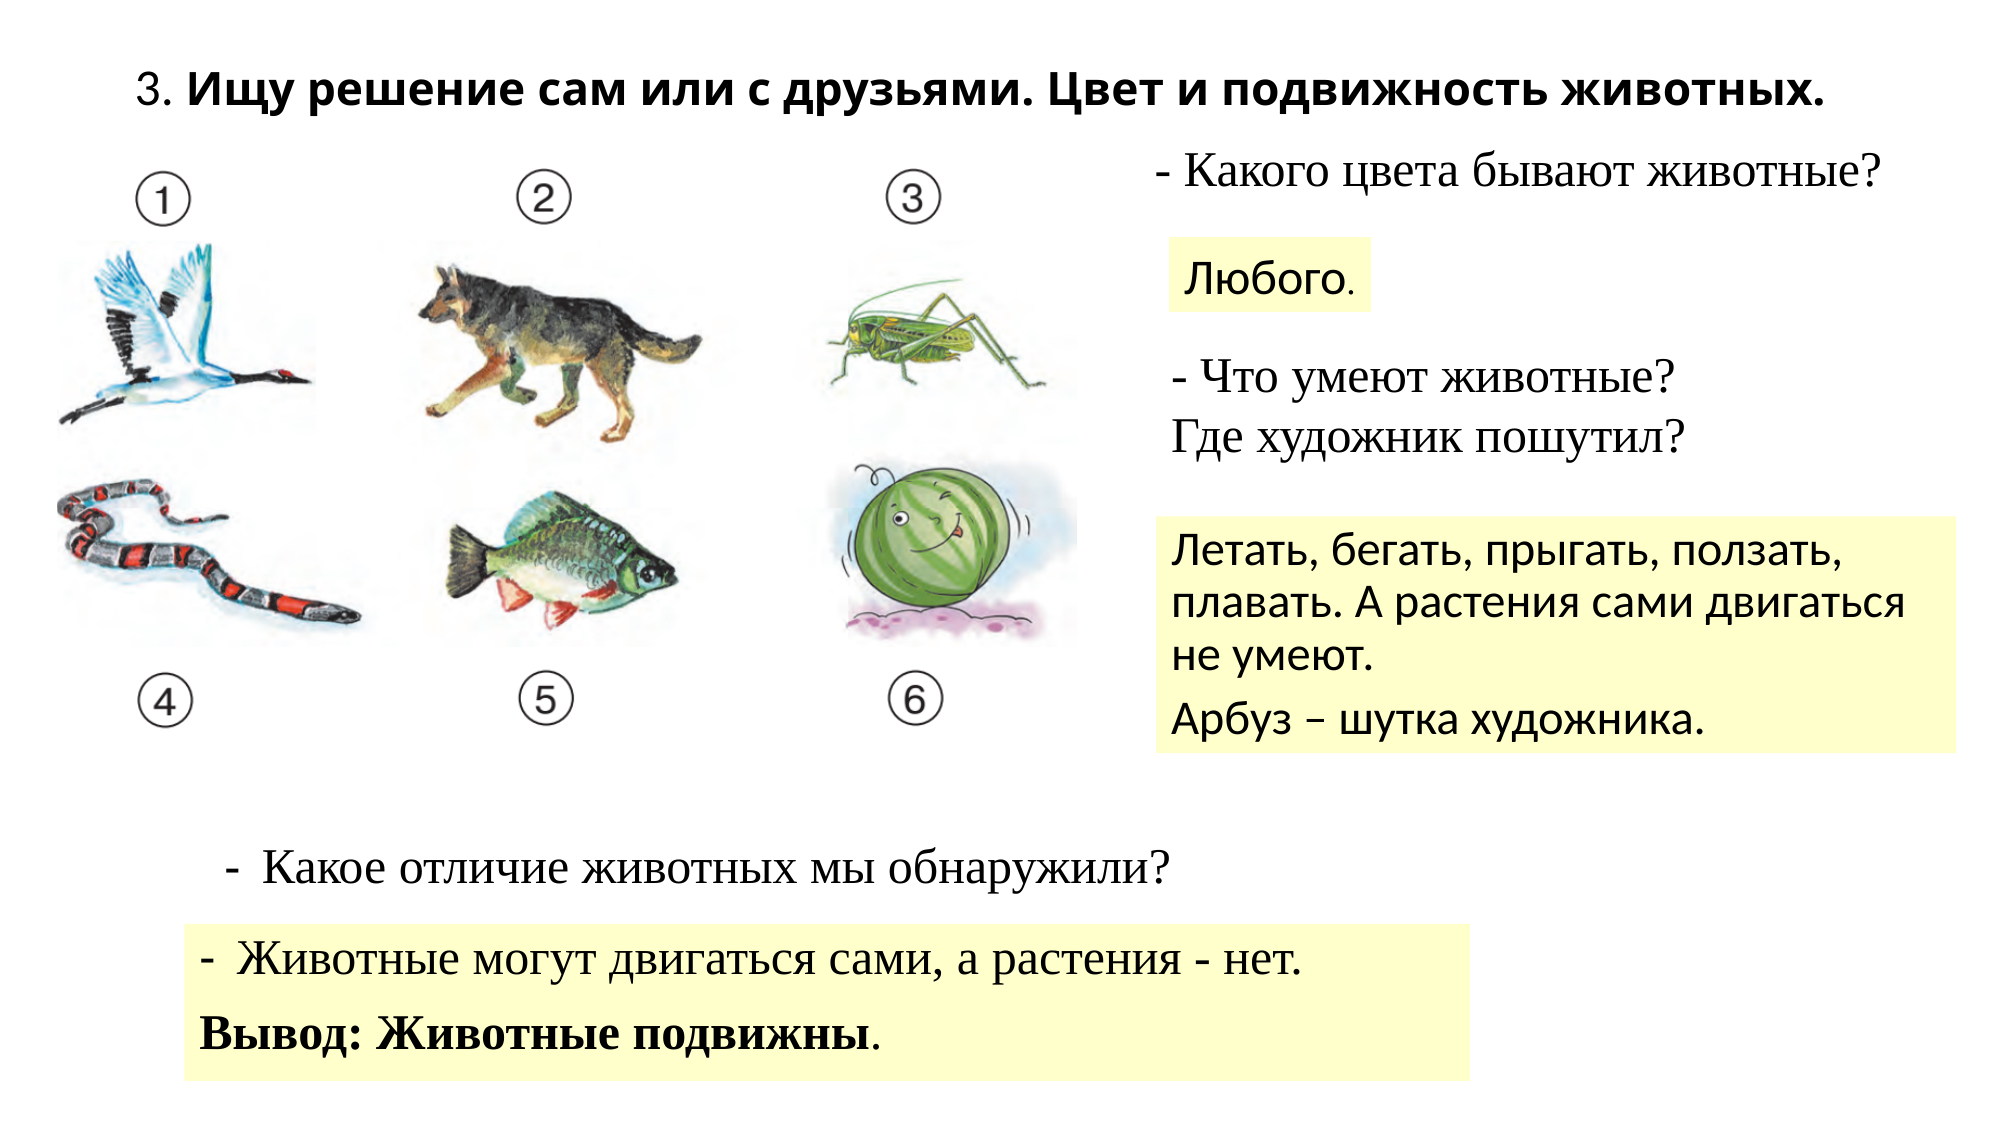

3. Ищу решение сам или с друзьями. Цвет и подвижность животных.
- Какого цвета бывают животные?
Любого.
- Что умеют животные?
Где художник пошутил?
# Летать, бегать, прыгать, ползать, плавать. А растения сами двигаться не умеют.
Арбуз – шутка художника.
Какое отличие животных мы обнаружили?
Животные могут двигаться сами, а растения - нет.
Вывод: Животные подвижны.